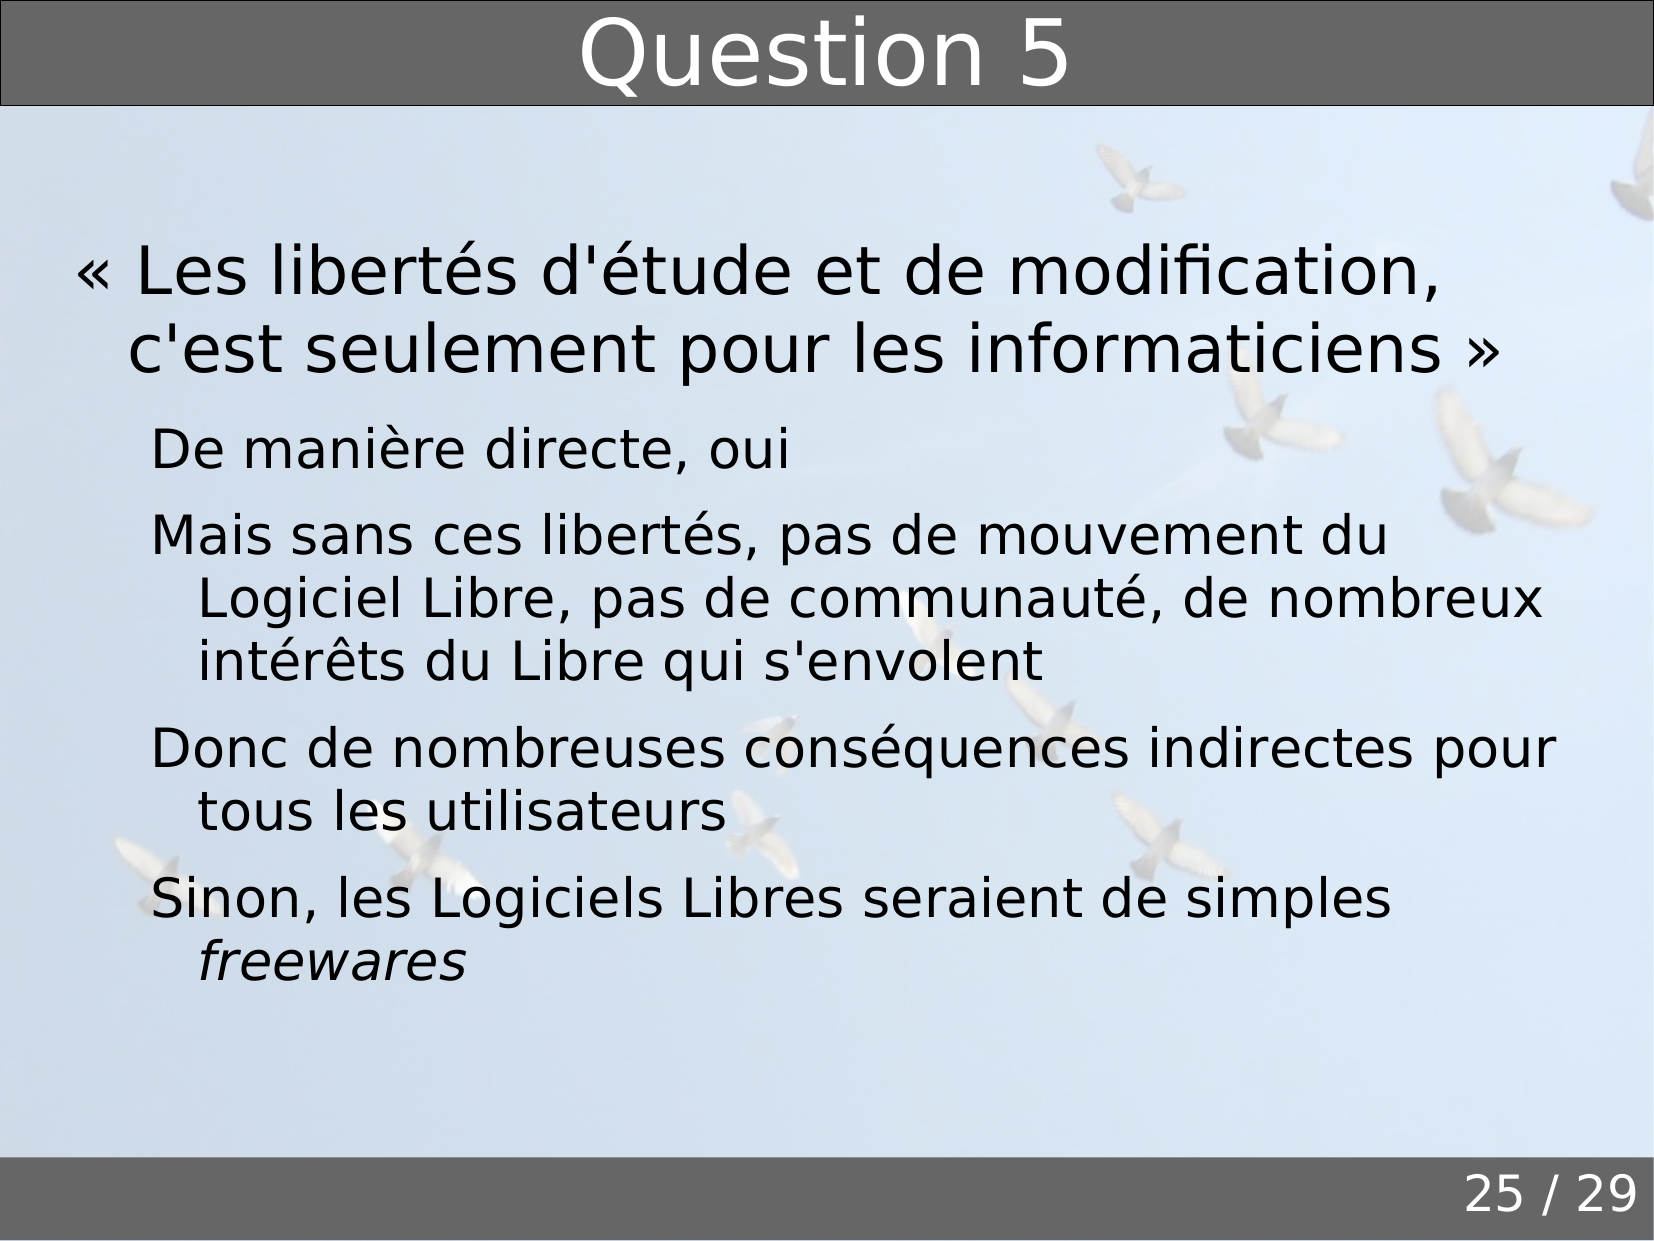

# Question 5
« Les libertés d'étude et de modification, c'est seulement pour les informaticiens »
De manière directe, oui
Mais sans ces libertés, pas de mouvement du Logiciel Libre, pas de communauté, de nombreux intérêts du Libre qui s'envolent
Donc de nombreuses conséquences indirectes pour tous les utilisateurs
Sinon, les Logiciels Libres seraient de simples freewares